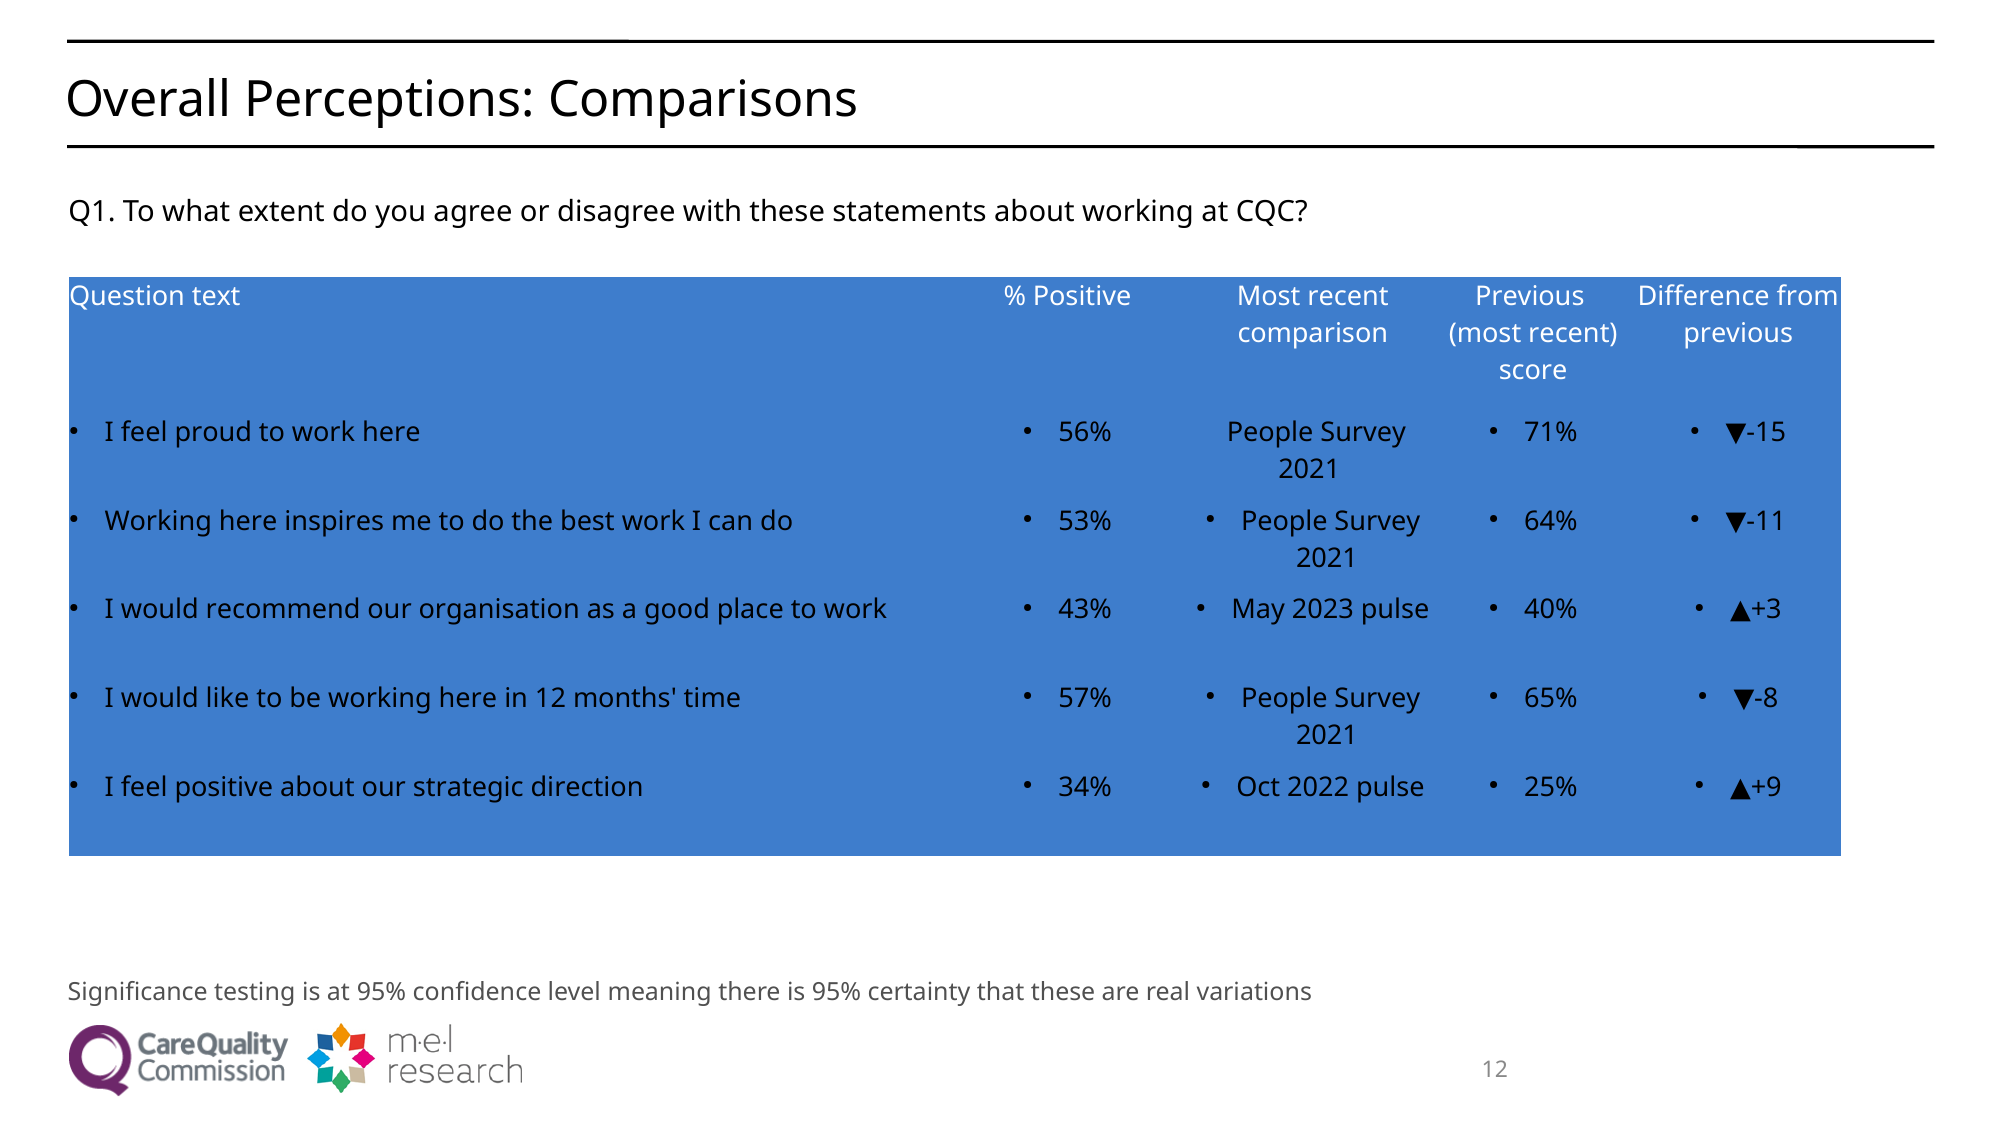

# Overall Perceptions: Comparisons
Q1. To what extent do you agree or disagree with these statements about working at CQC?
| Question text | % Positive | | Most recent comparison | Previous (most recent) score | Difference from previous |
| --- | --- | --- | --- | --- | --- |
| I feel proud to work here | 56% | | People Survey 2021 | 71% | ▼-15 |
| Working here inspires me to do the best work I can do | 53% | | People Survey 2021 | 64% | ▼-11 |
| I would recommend our organisation as a good place to work | 43% | | May 2023 pulse | 40% | ▲+3 |
| I would like to be working here in 12 months' time | 57% | | People Survey 2021 | 65% | ▼-8 |
| I feel positive about our strategic direction | 34% | | Oct 2022 pulse | 25% | ▲+9 |
Significance testing is at 95% confidence level meaning there is 95% certainty that these are real variations
7